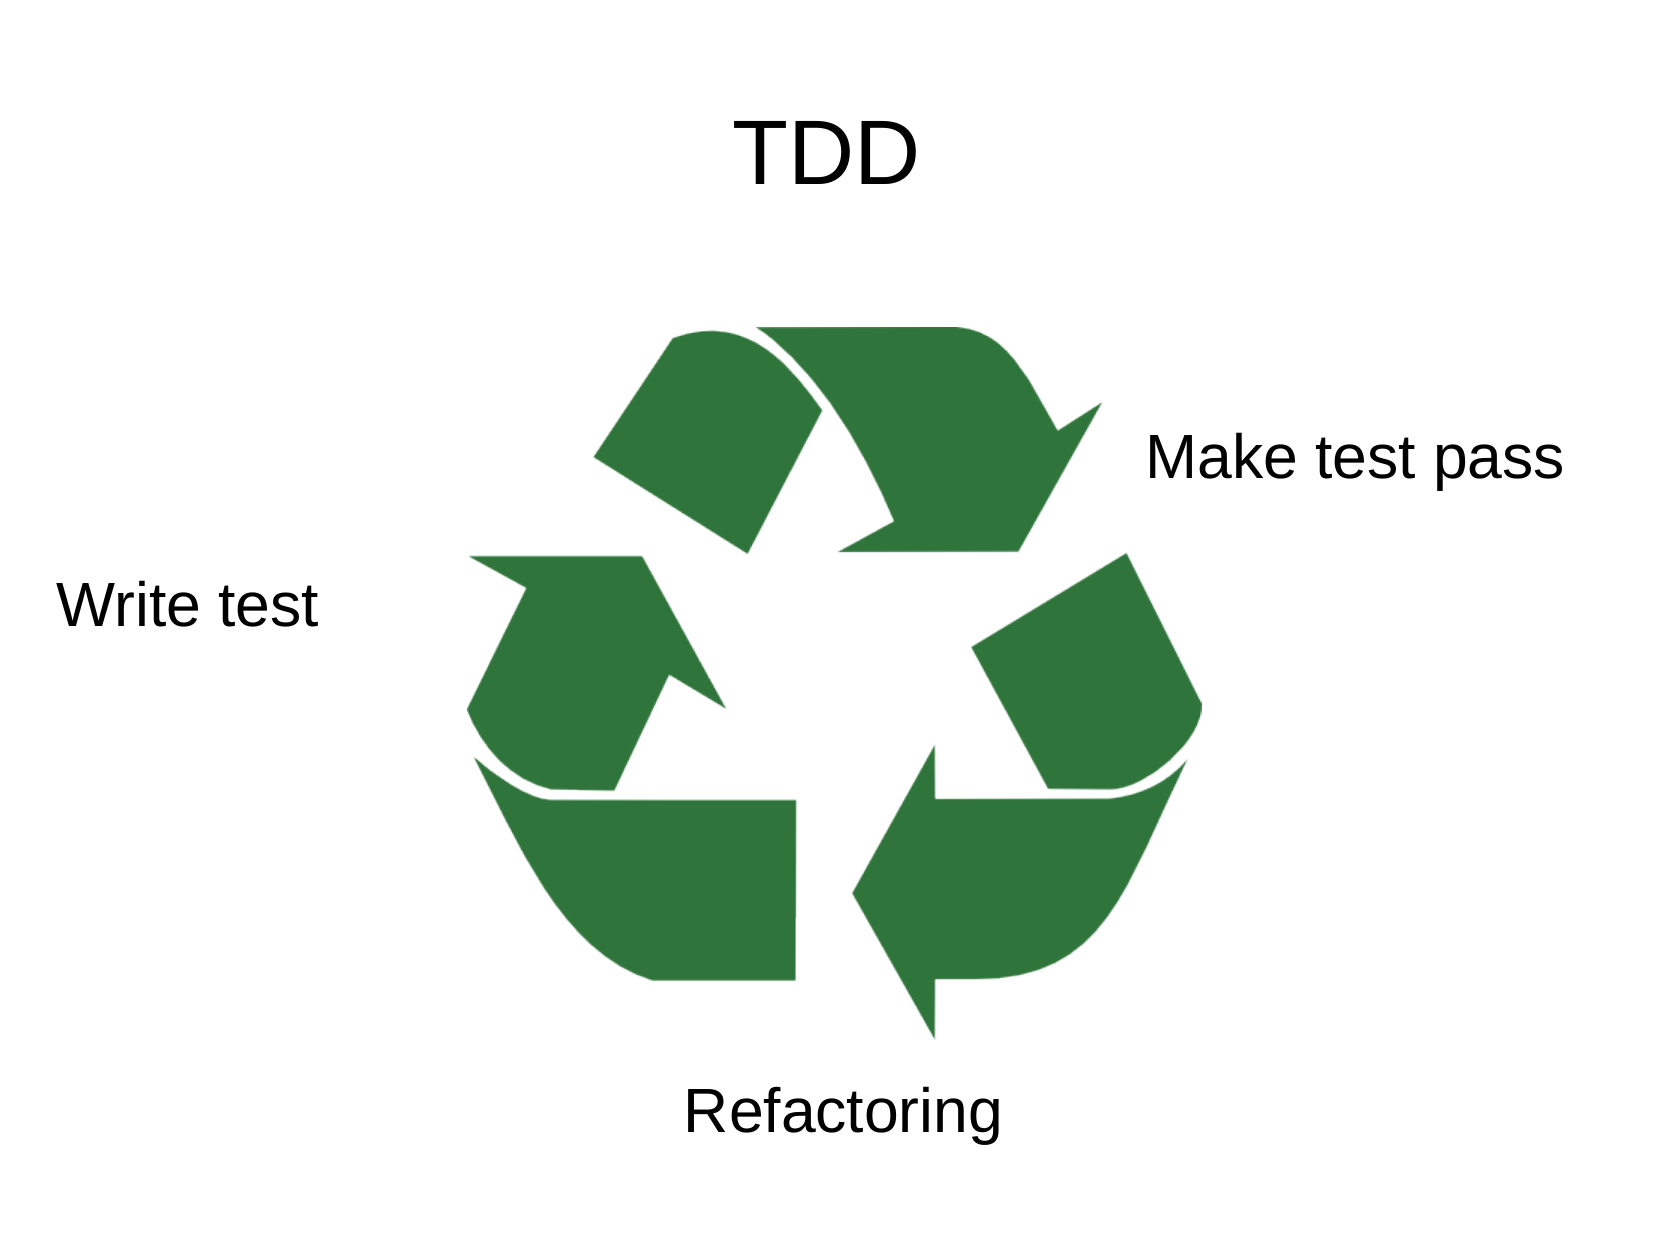

# TDD
Make test pass
Write test
Refactoring